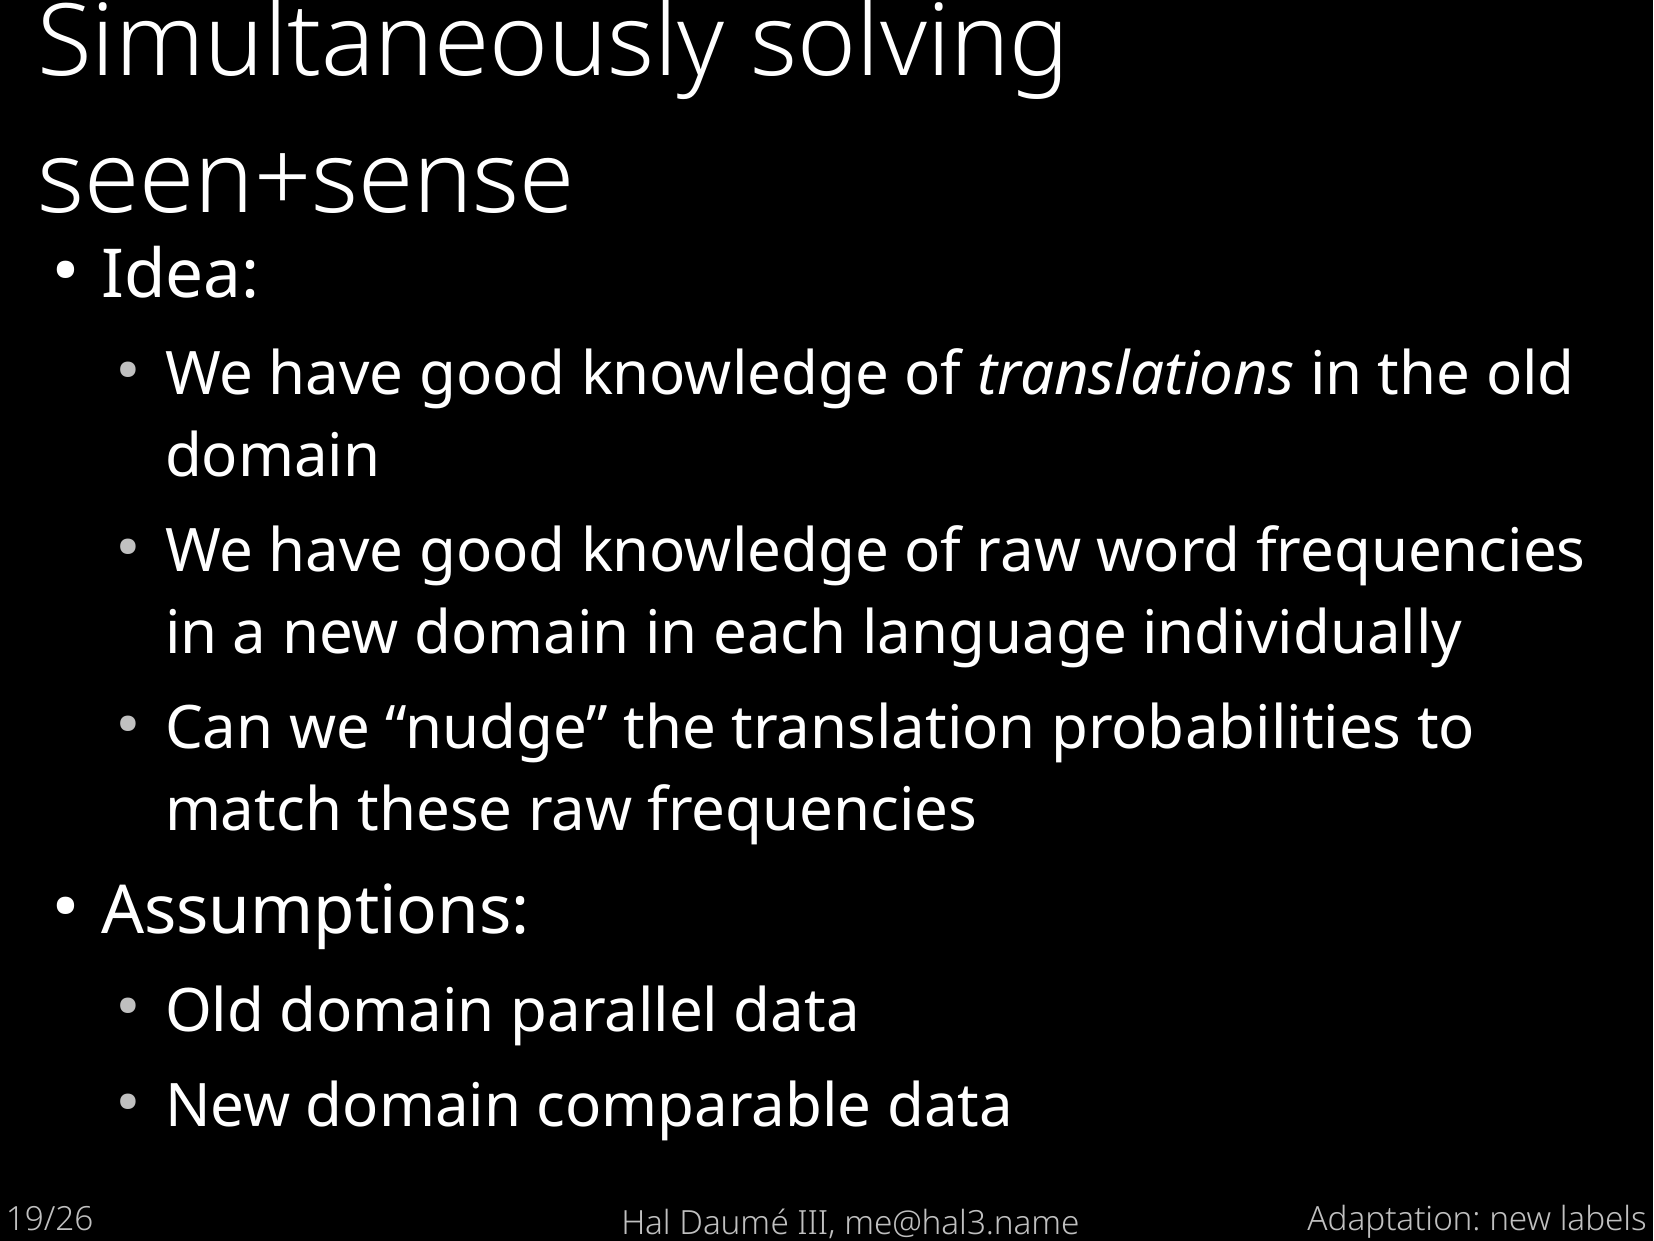

# Simultaneously solving seen+sense
Idea:
We have good knowledge of translations in the old domain
We have good knowledge of raw word frequencies in a new domain in each language individually
Can we “nudge” the translation probabilities to match these raw frequencies
Assumptions:
Old domain parallel data
New domain comparable data